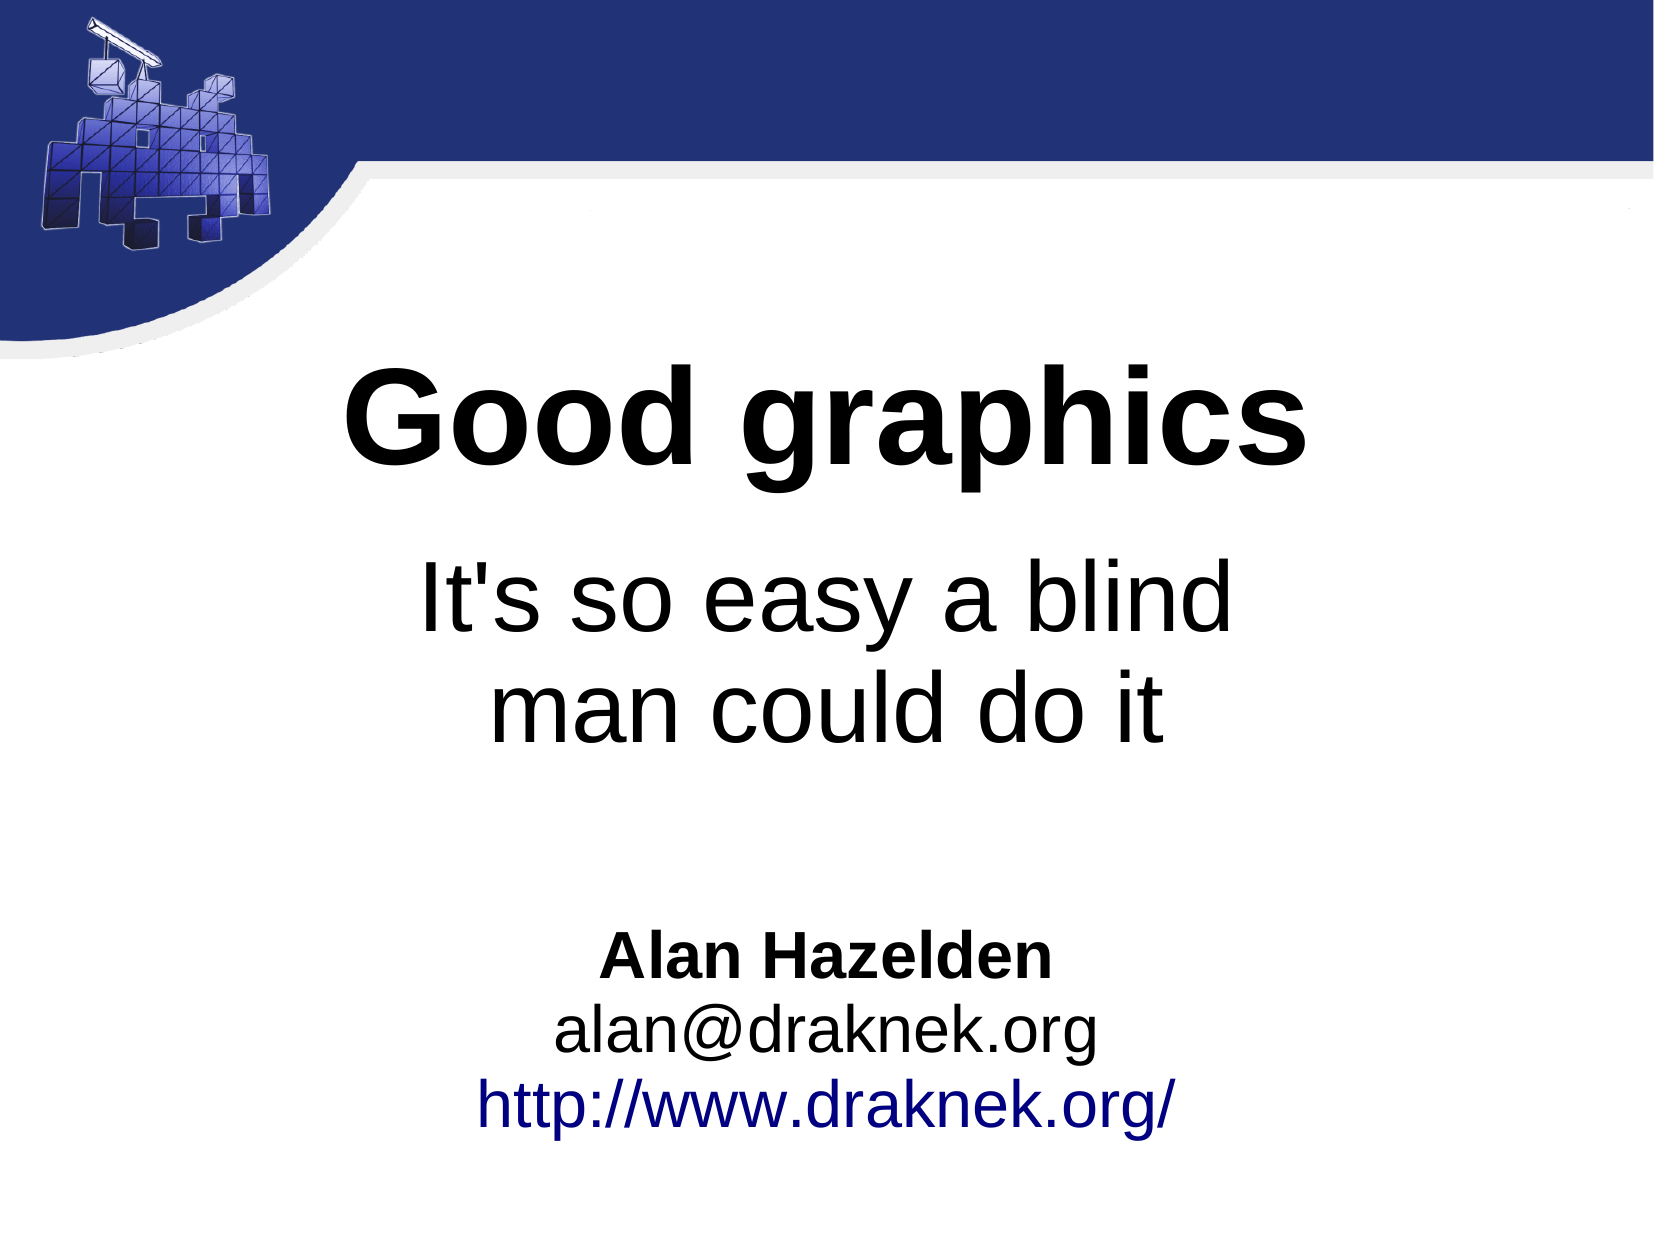

# Good graphics
It's so easy a blind
man could do it
Alan Hazelden
alan@draknek.org
http://www.draknek.org/